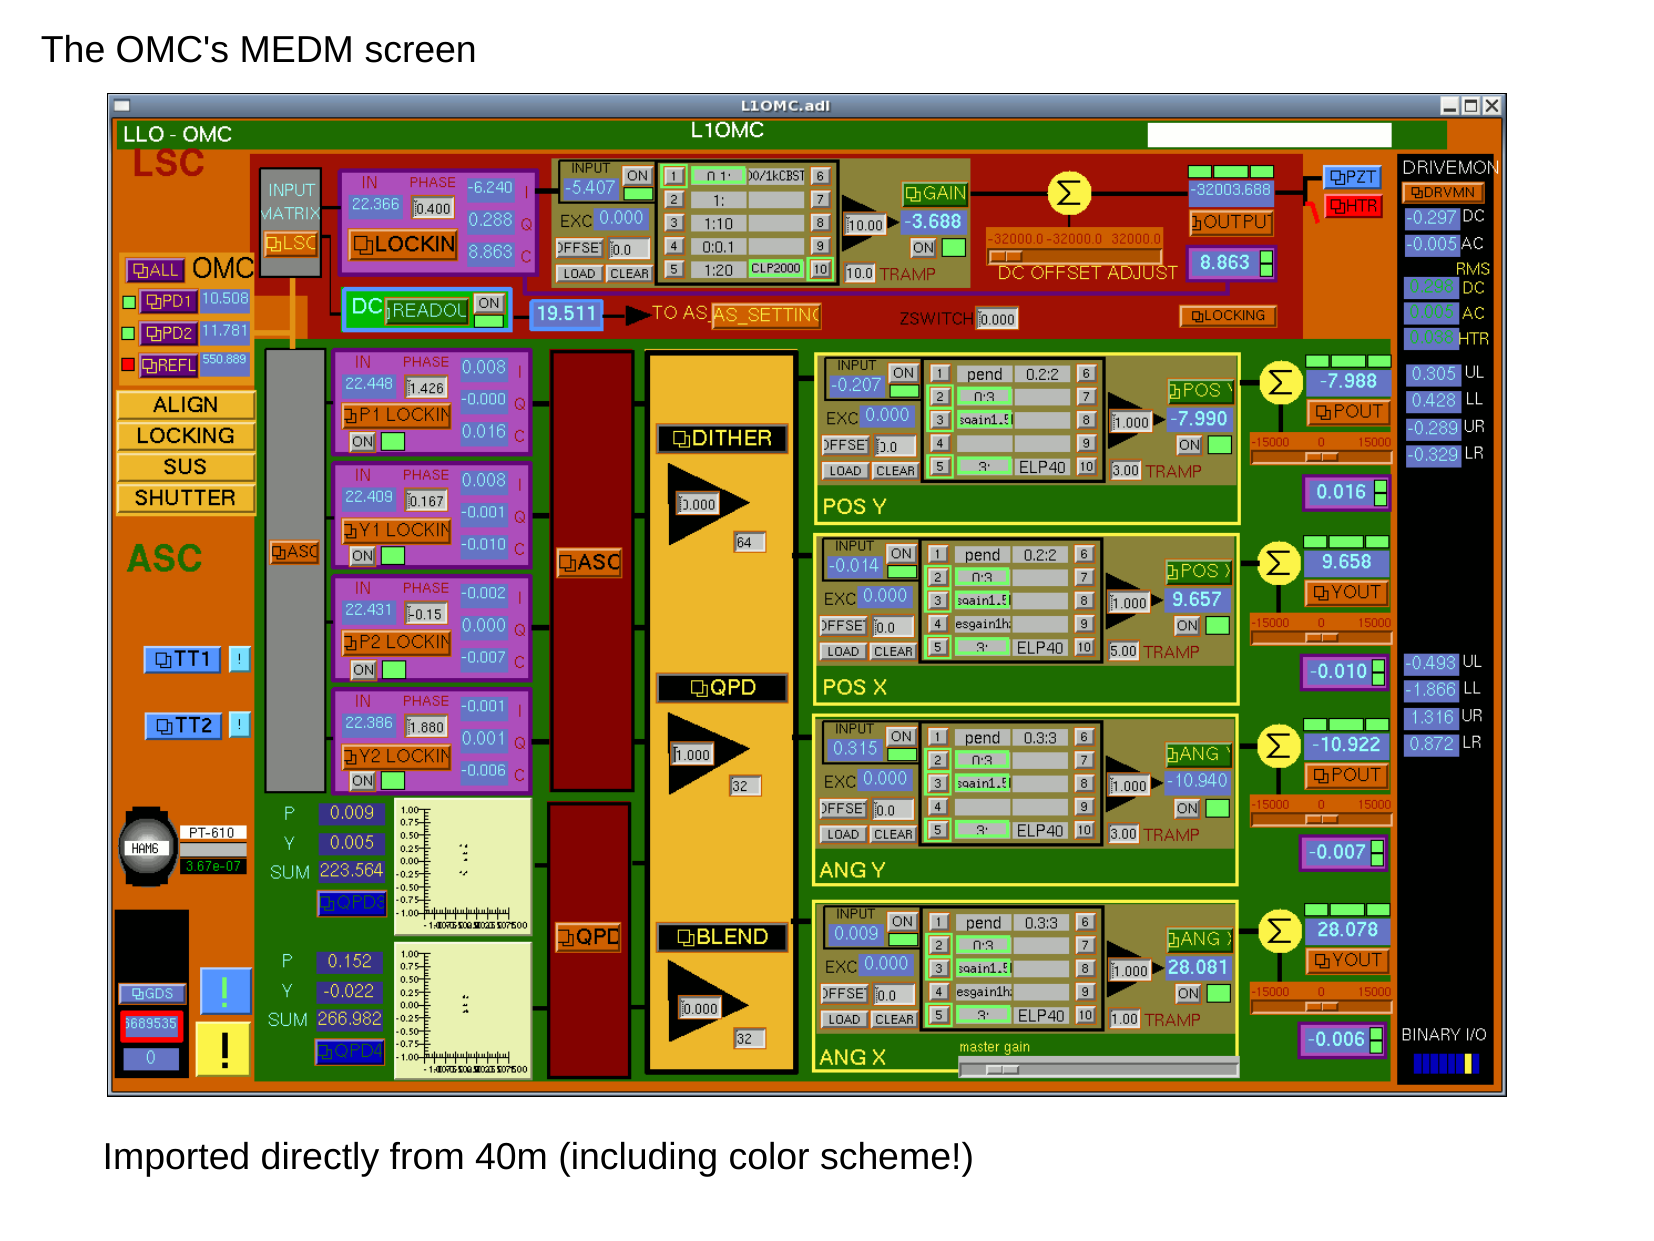

The OMC's MEDM screen
Imported directly from 40m (including color scheme!)